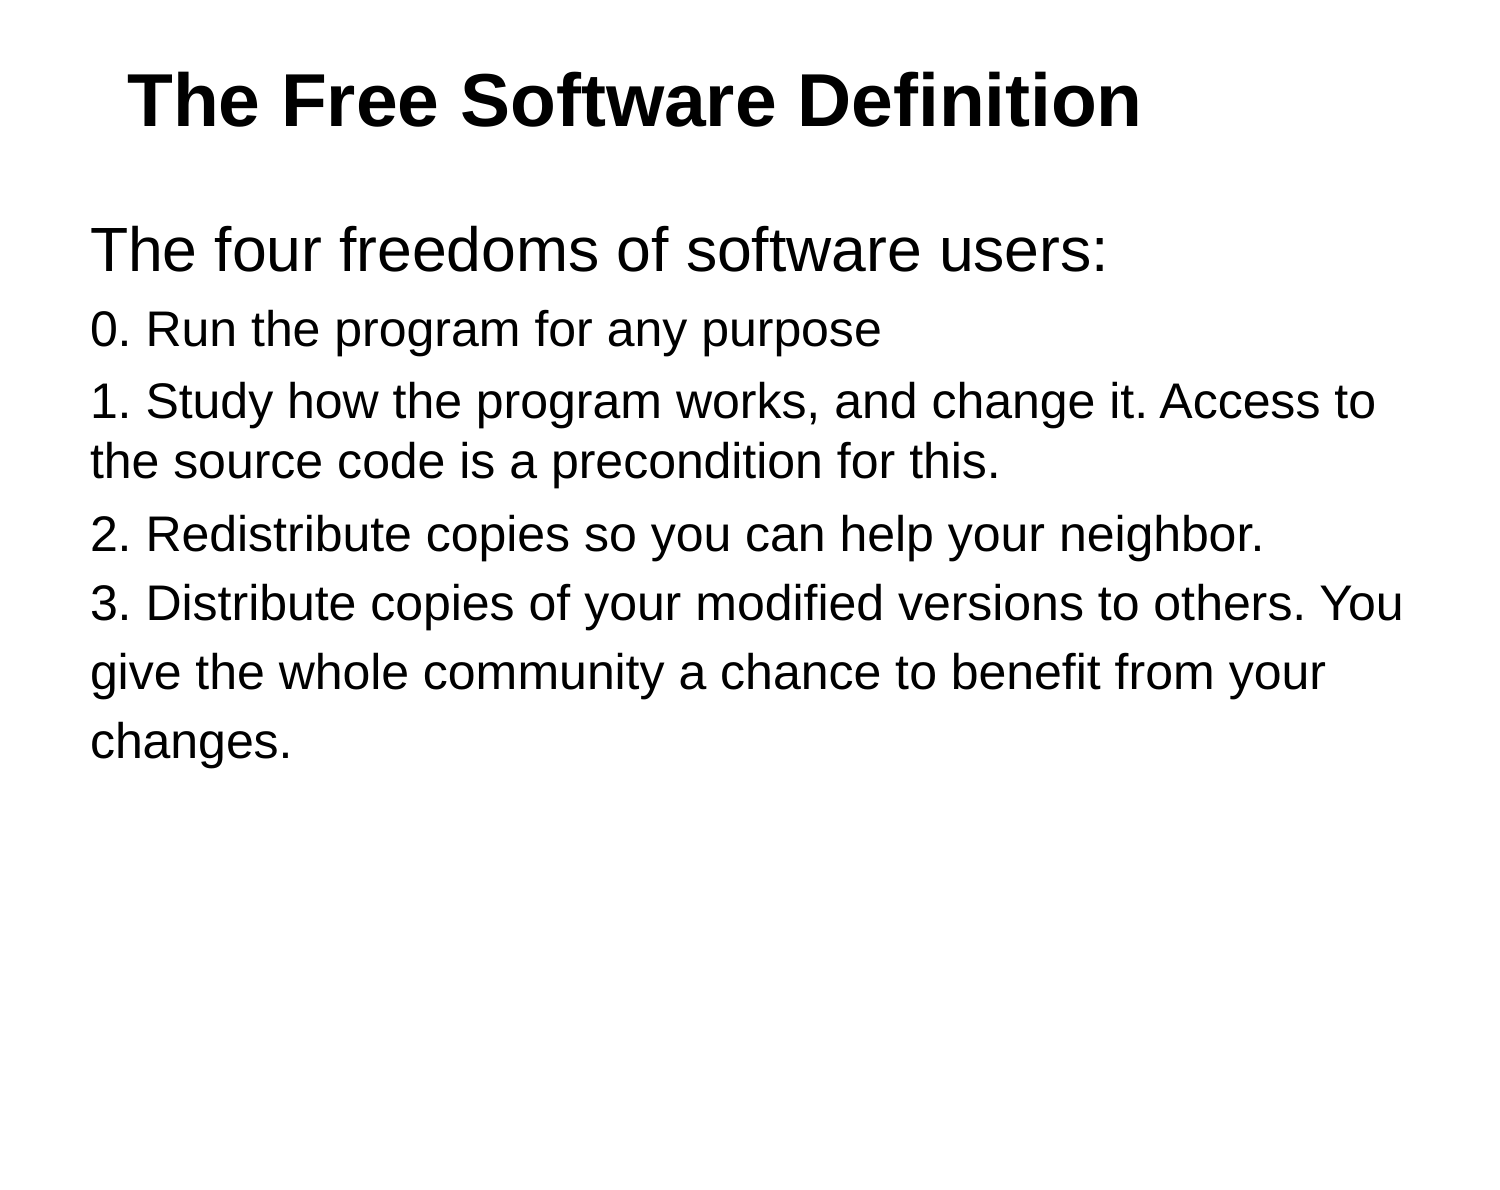

# The Free Software Definition
The four freedoms of software users:
0. Run the program for any purpose
1. Study how the program works, and change it. Access to the source code is a precondition for this.
2. Redistribute copies so you can help your neighbor.
3. Distribute copies of your modified versions to others. You give the whole community a chance to benefit from your changes.